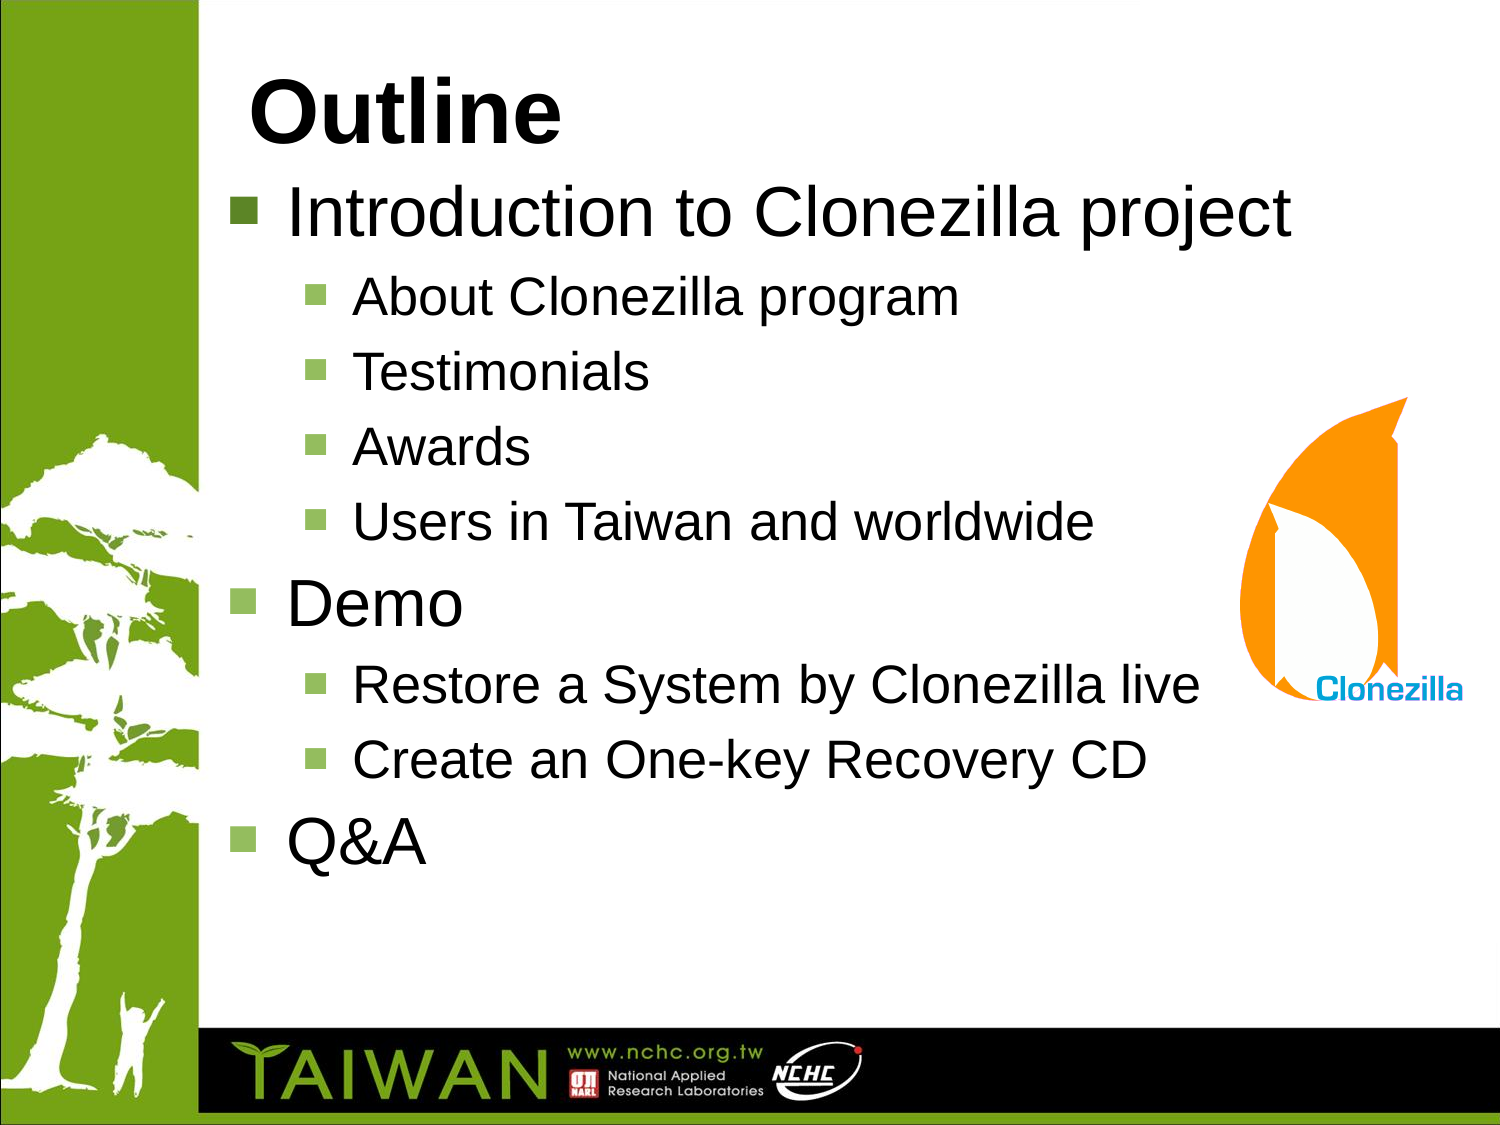

# Outline
Introduction to Clonezilla project
About Clonezilla program
Testimonials
Awards
Users in Taiwan and worldwide
Demo
Restore a System by Clonezilla live
Create an One-key Recovery CD
Q&A